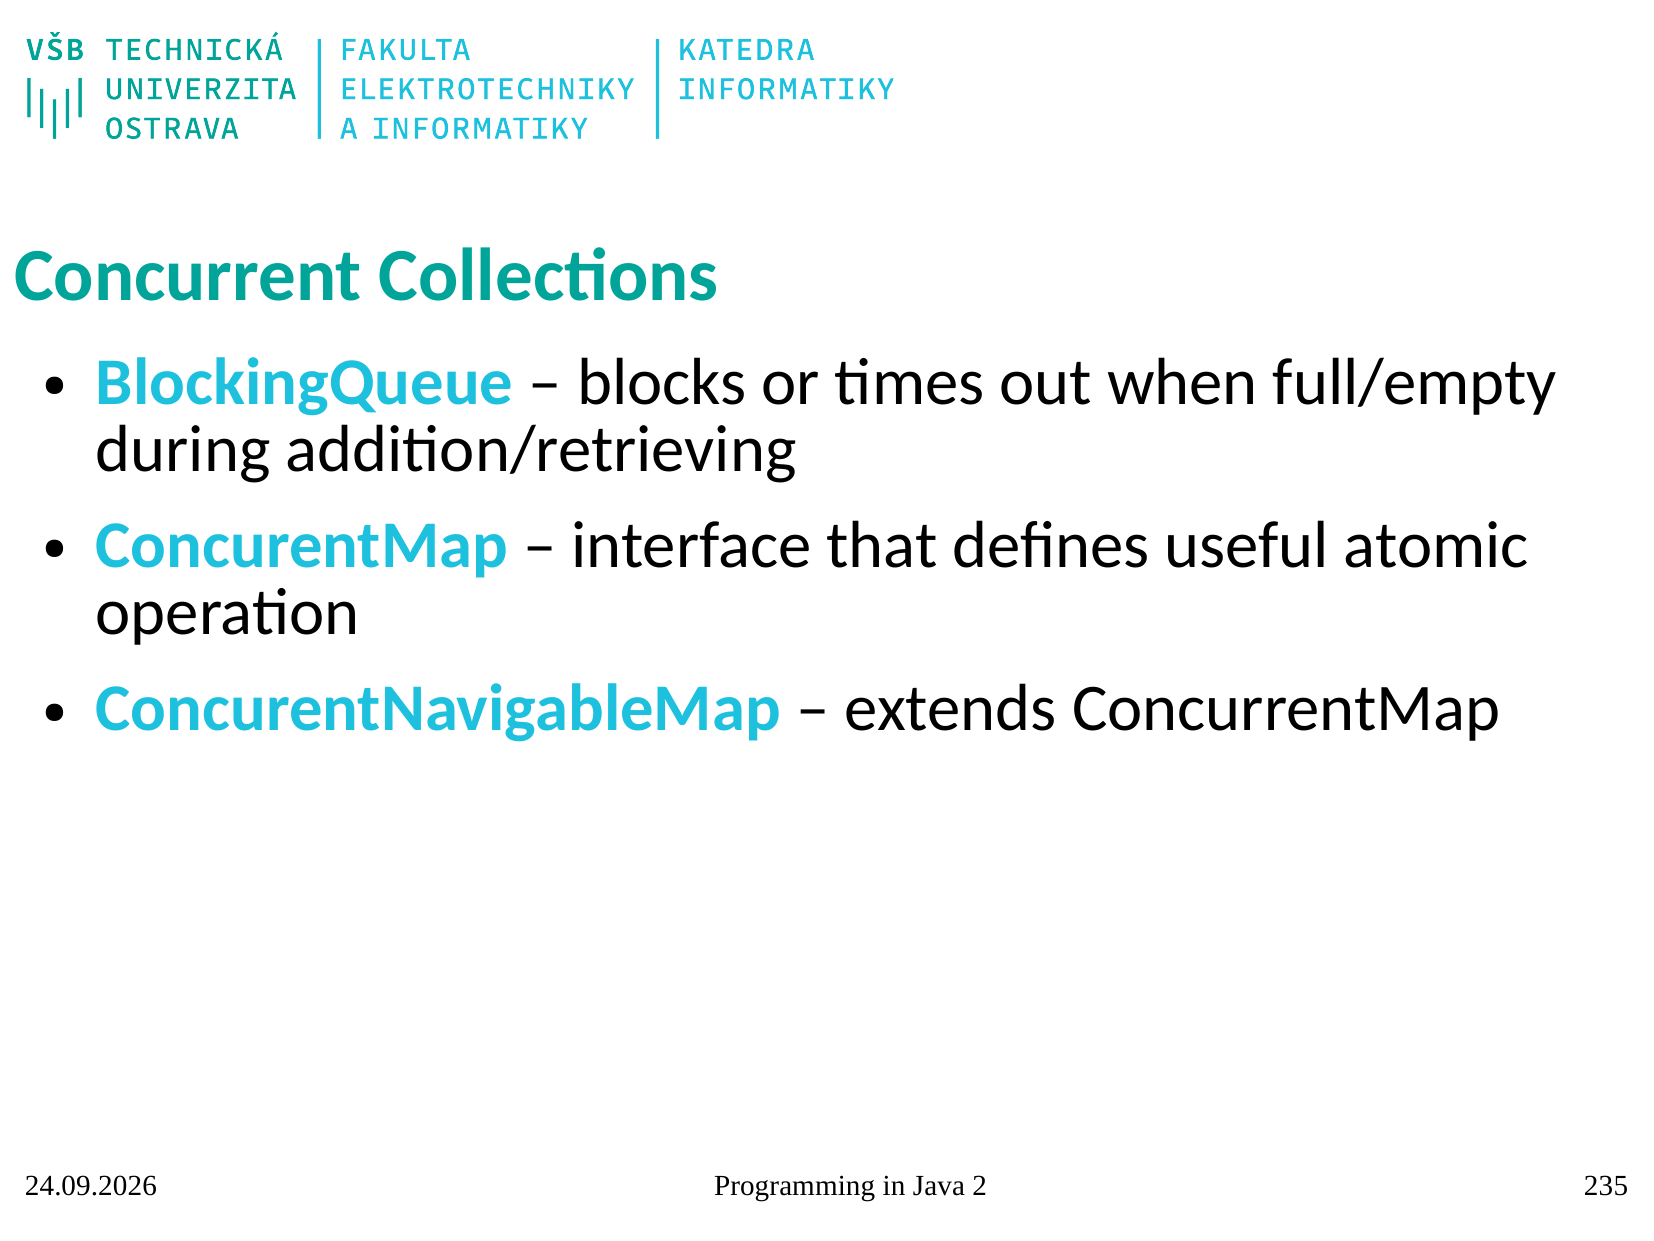

# Concurrent Collections
BlockingQueue – blocks or times out when full/empty during addition/retrieving
ConcurentMap – interface that defines useful atomic operation
ConcurentNavigableMap – extends ConcurrentMap
Programming in Java 2
235